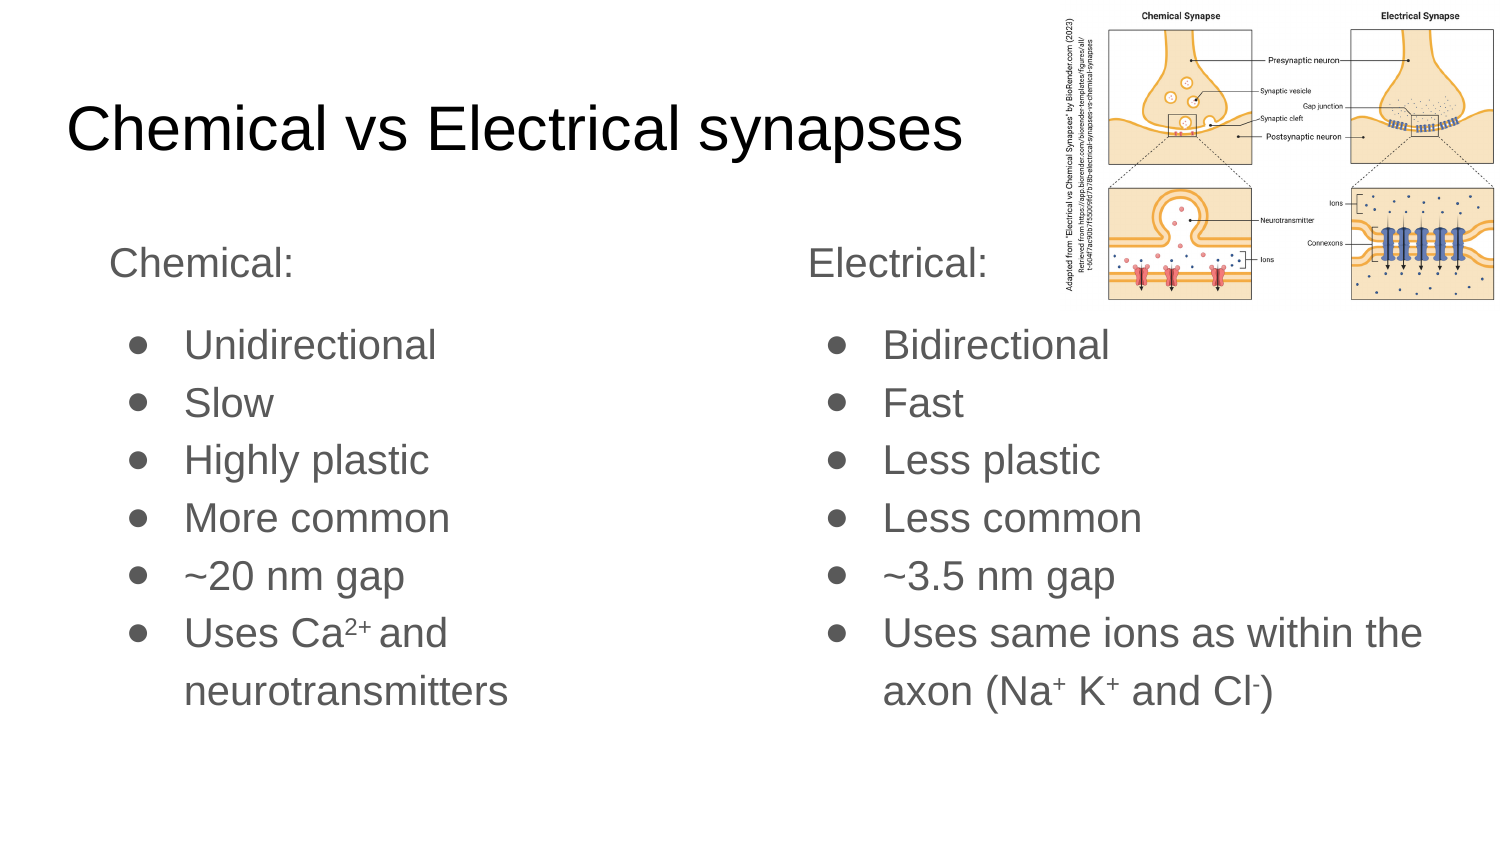

# Chemical vs Electrical synapses
Chemical:
Unidirectional
Slow
Highly plastic
More common
~20 nm gap
Uses Ca2+ and neurotransmitters
Electrical:
Bidirectional
Fast
Less plastic
Less common
~3.5 nm gap
Uses same ions as within the axon (Na+ K+ and Cl-)